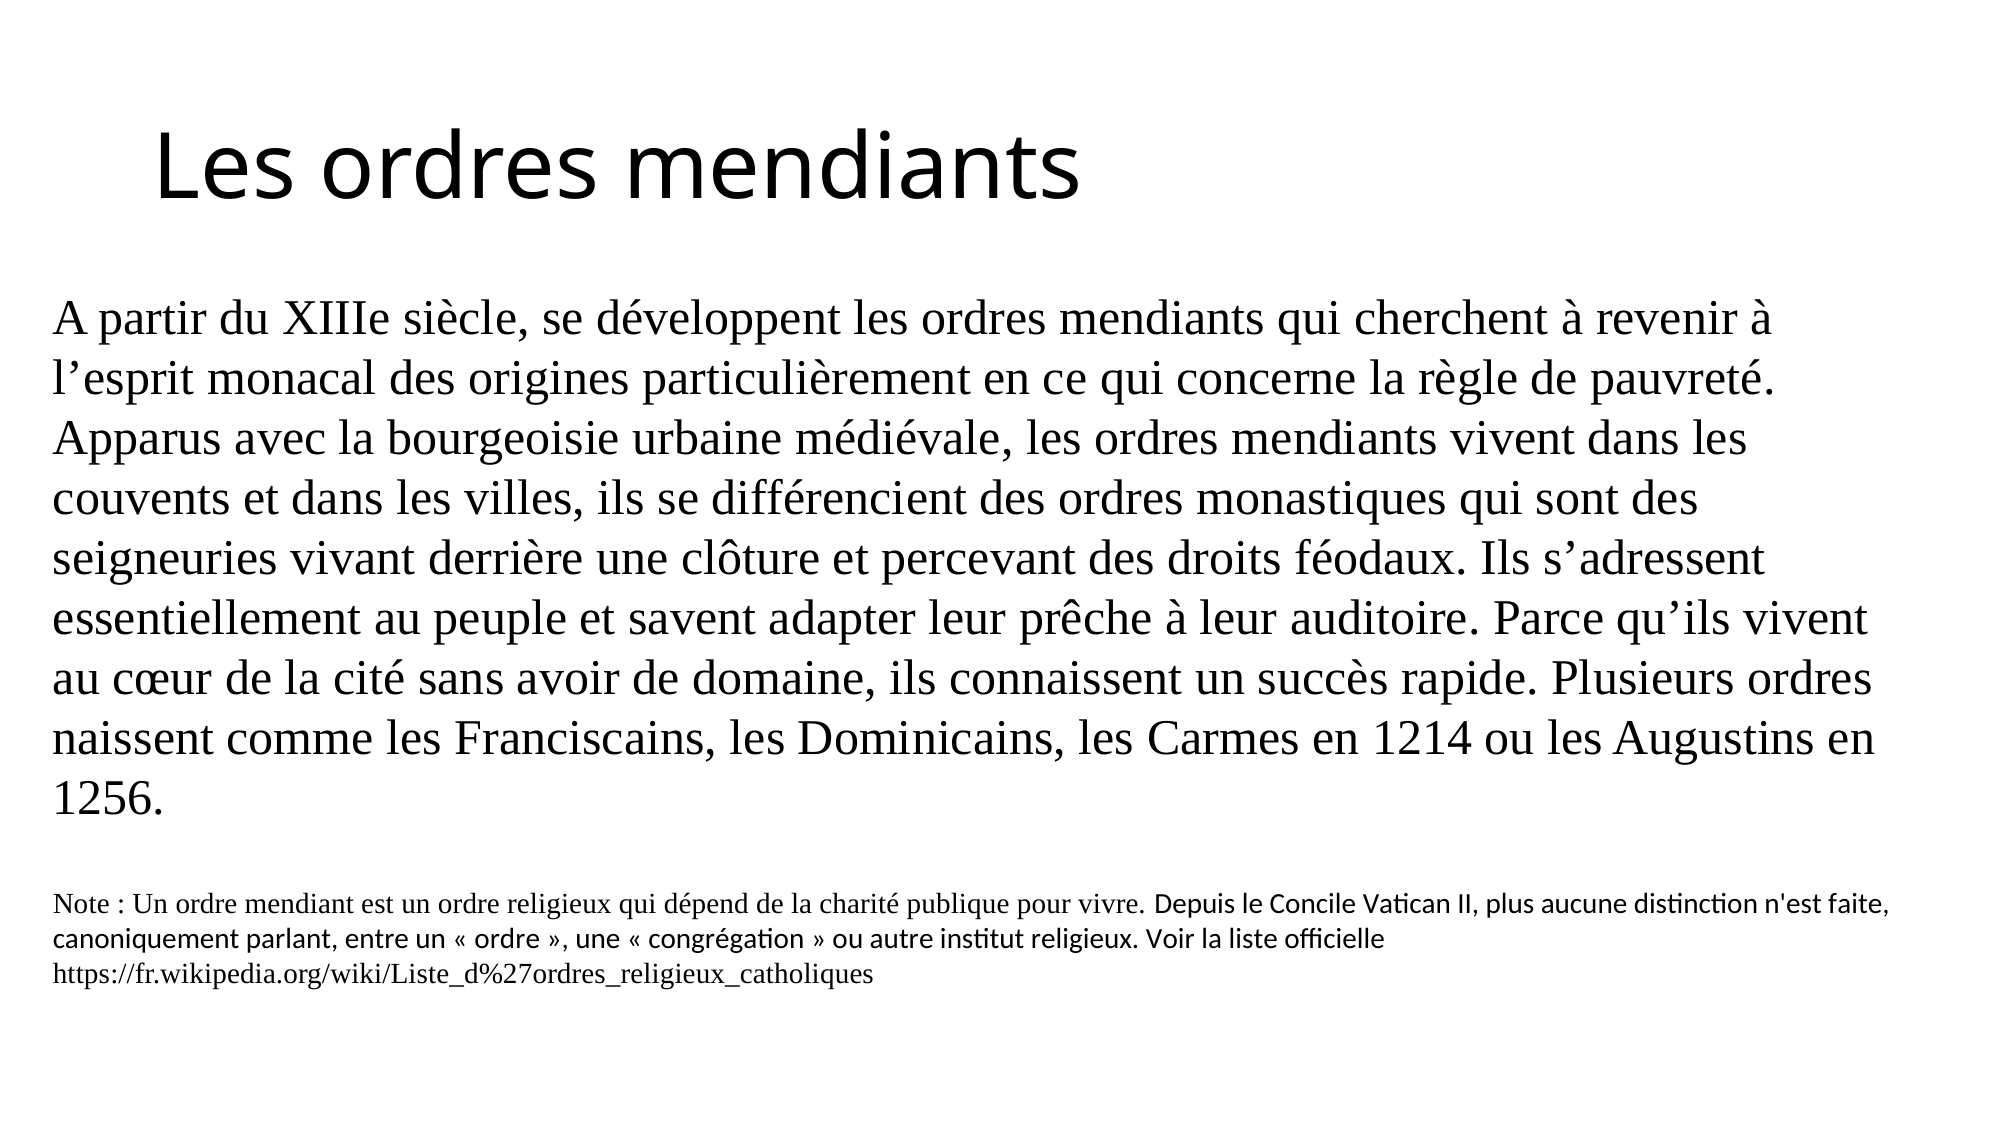

# Les ordres mendiants
A partir du XIIIe siècle, se développent les ordres mendiants qui cherchent à revenir à l’esprit monacal des origines particulièrement en ce qui concerne la règle de pauvreté. Apparus avec la bourgeoisie urbaine médiévale, les ordres mendiants vivent dans les couvents et dans les villes, ils se différencient des ordres monastiques qui sont des seigneuries vivant derrière une clôture et percevant des droits féodaux. Ils s’adressent essentiellement au peuple et savent adapter leur prêche à leur auditoire. Parce qu’ils vivent au cœur de la cité sans avoir de domaine, ils connaissent un succès rapide. Plusieurs ordres naissent comme les Franciscains, les Dominicains, les Carmes en 1214 ou les Augustins en 1256.
Note : Un ordre mendiant est un ordre religieux qui dépend de la charité publique pour vivre. Depuis le Concile Vatican II, plus aucune distinction n'est faite, canoniquement parlant, entre un « ordre », une « congrégation » ou autre institut religieux. Voir la liste officielle
https://fr.wikipedia.org/wiki/Liste_d%27ordres_religieux_catholiques